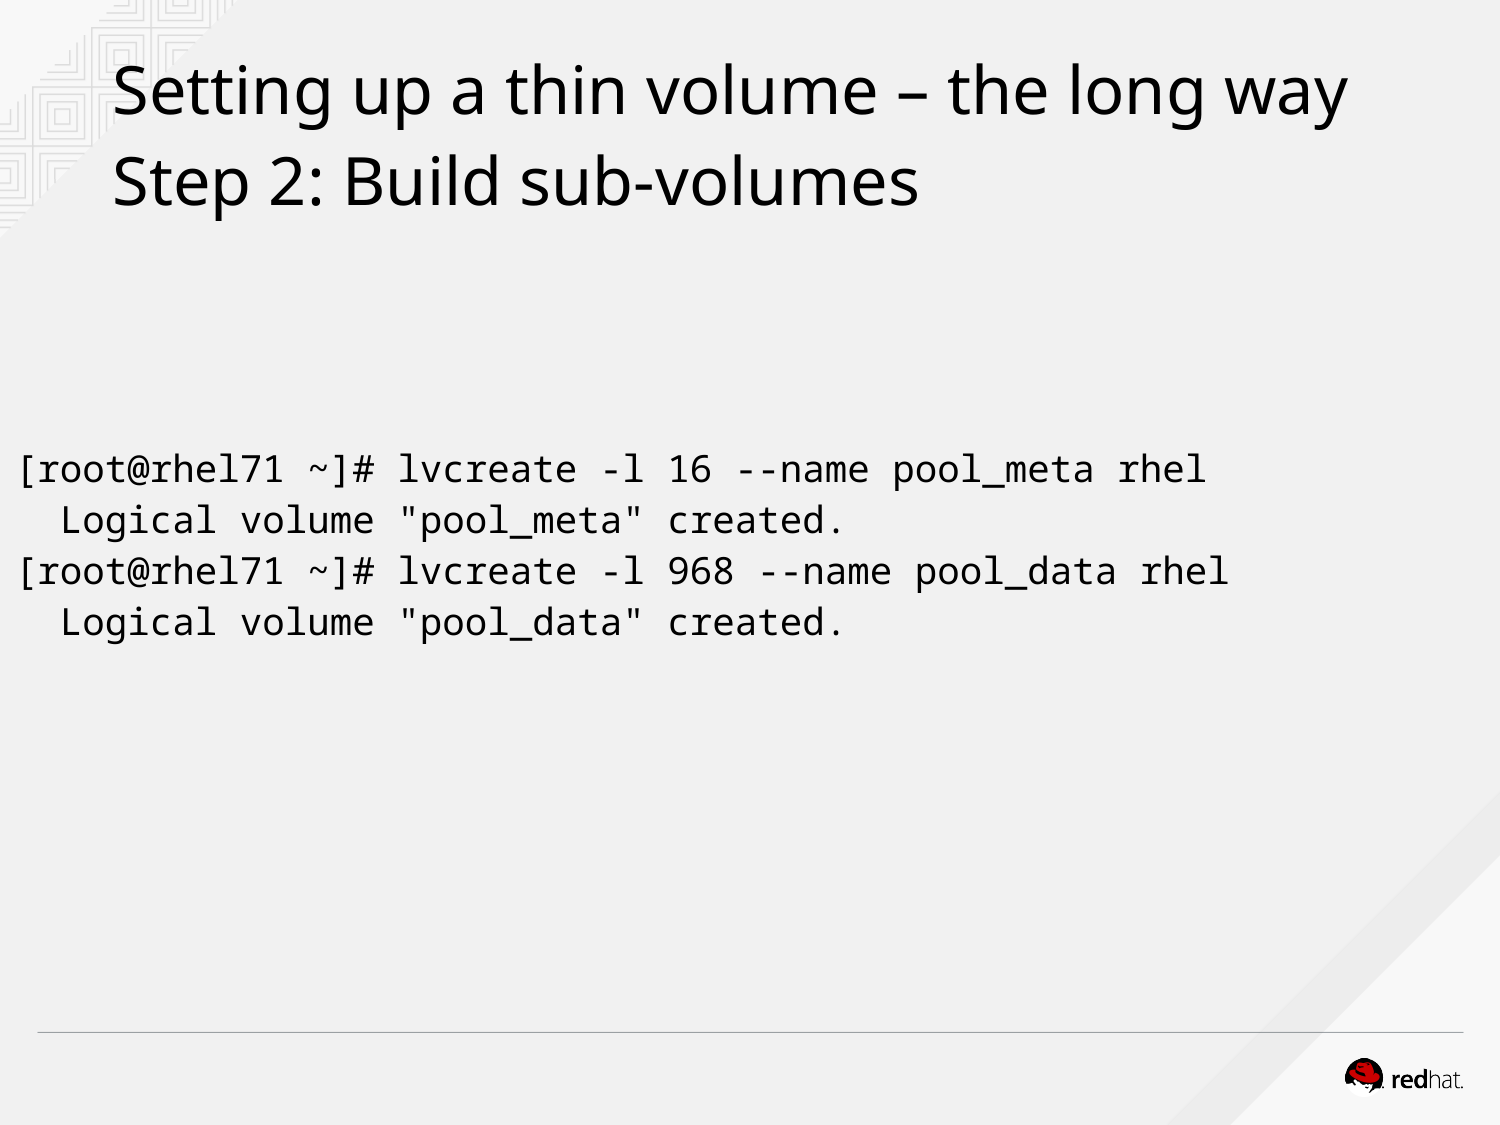

# Setting up a thin volume – the long way Step 2: Build sub-volumes
[root@rhel71 ~]# lvcreate -l 16 --name pool_meta rhel
 Logical volume "pool_meta" created.
[root@rhel71 ~]# lvcreate -l 968 --name pool_data rhel
 Logical volume "pool_data" created.